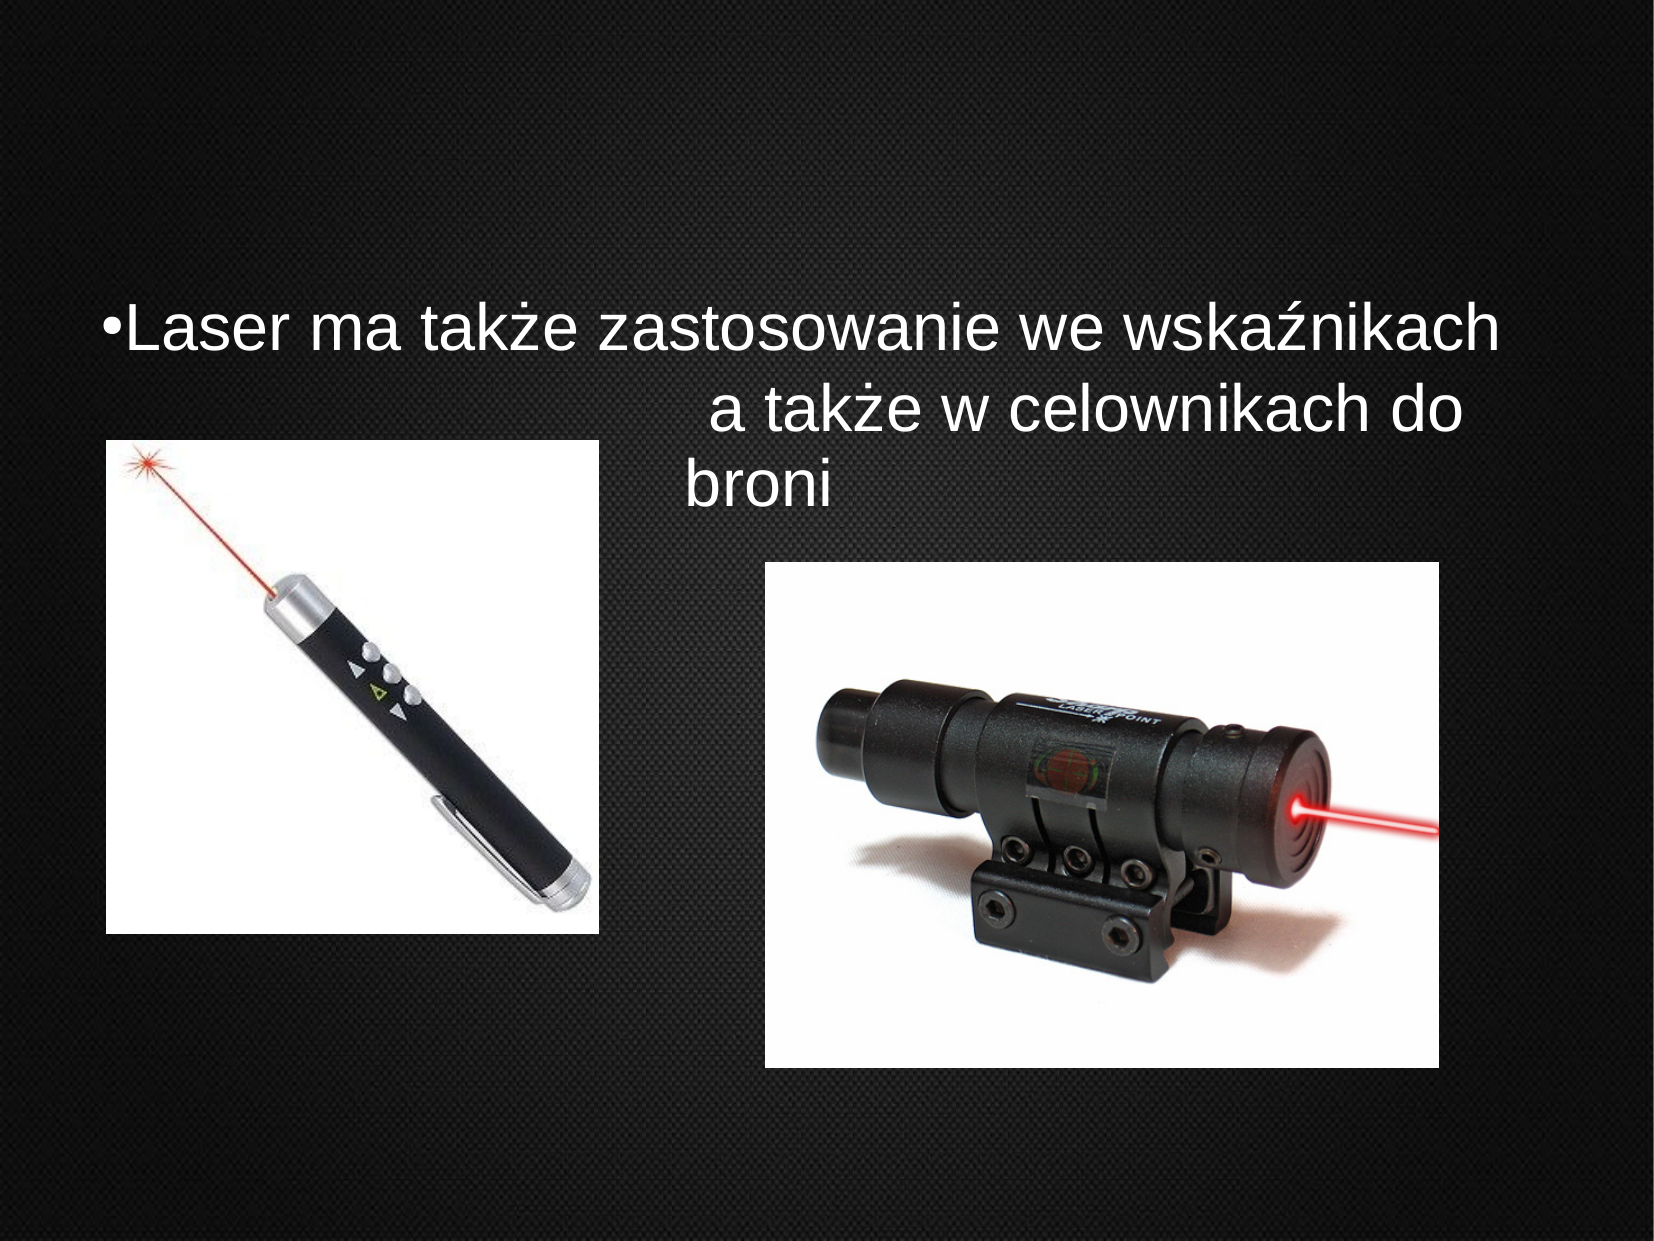

#
Laser ma także zastosowanie we wskaźnikach
a także w celownikach do broni